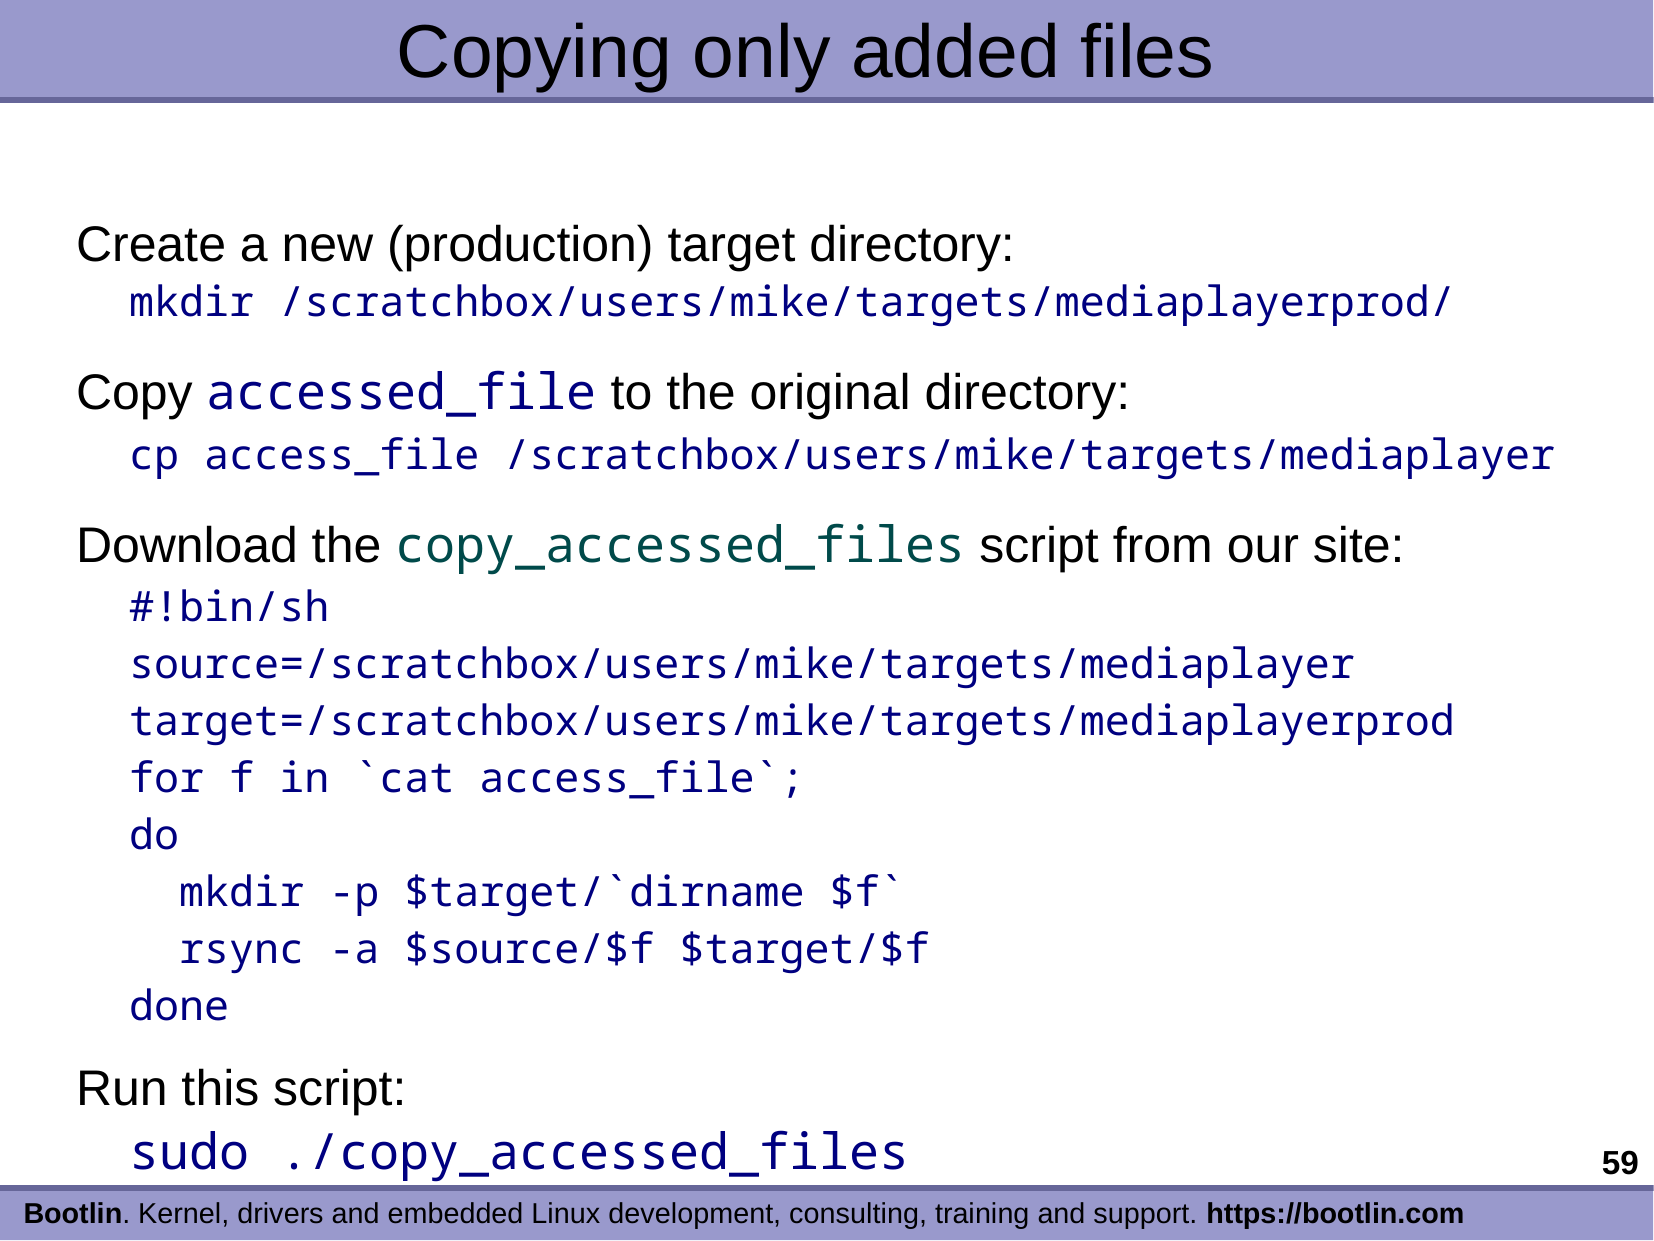

# Copying only added files
Create a new (production) target directory:
mkdir /scratchbox/users/mike/targets/mediaplayerprod/
Copy accessed_file to the original directory:
cp access_file /scratchbox/users/mike/targets/mediaplayer
Download the copy_accessed_files script from our site:
#!bin/sh
source=/scratchbox/users/mike/targets/mediaplayer
target=/scratchbox/users/mike/targets/mediaplayerprod
for f in `cat access_file`;
do
 mkdir -p $target/`dirname $f`
 rsync -a $source/$f $target/$f
done
Run this script:
sudo ./copy_accessed_files